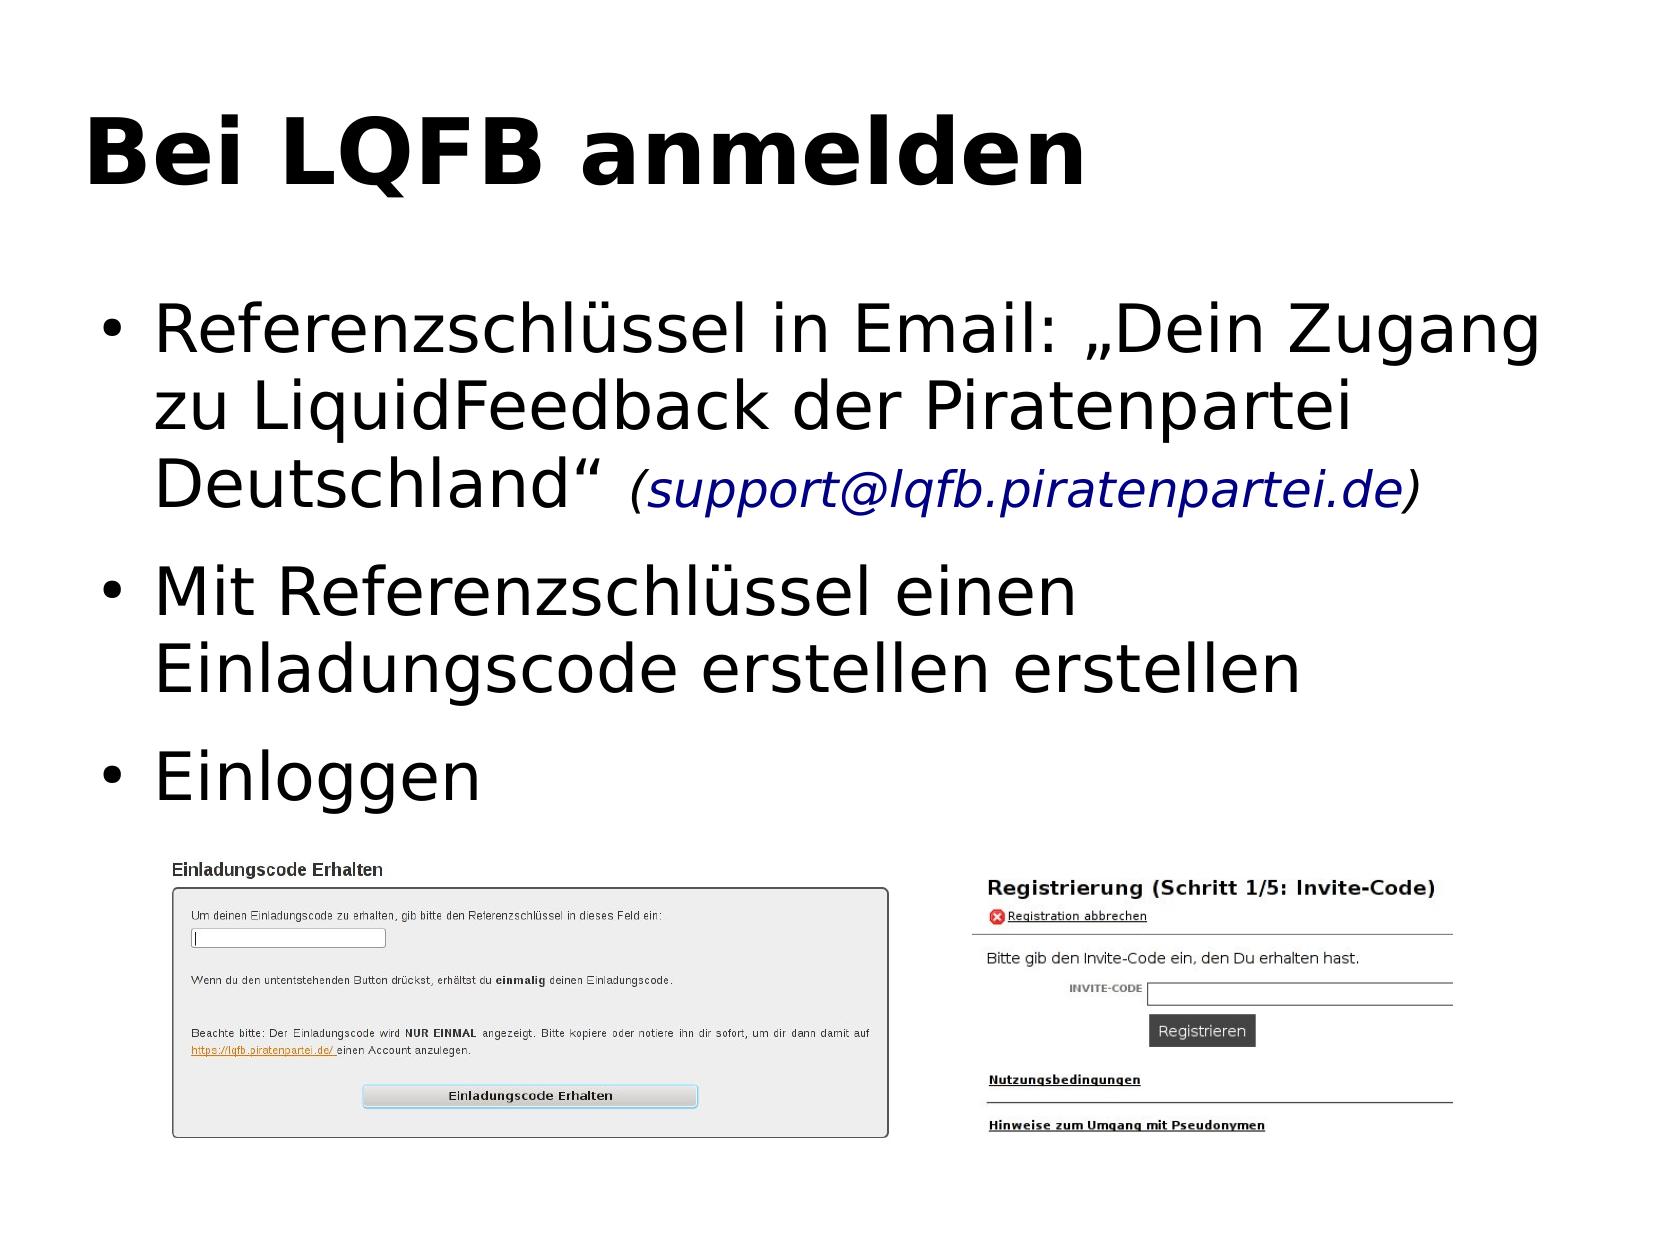

# Bei LQFB anmelden
Referenzschlüssel in Email: „Dein Zugang zu LiquidFeedback der Piratenpartei Deutschland“ (support@lqfb.piratenpartei.de)
Mit Referenzschlüssel einen Einladungscode erstellen erstellen
Einloggen